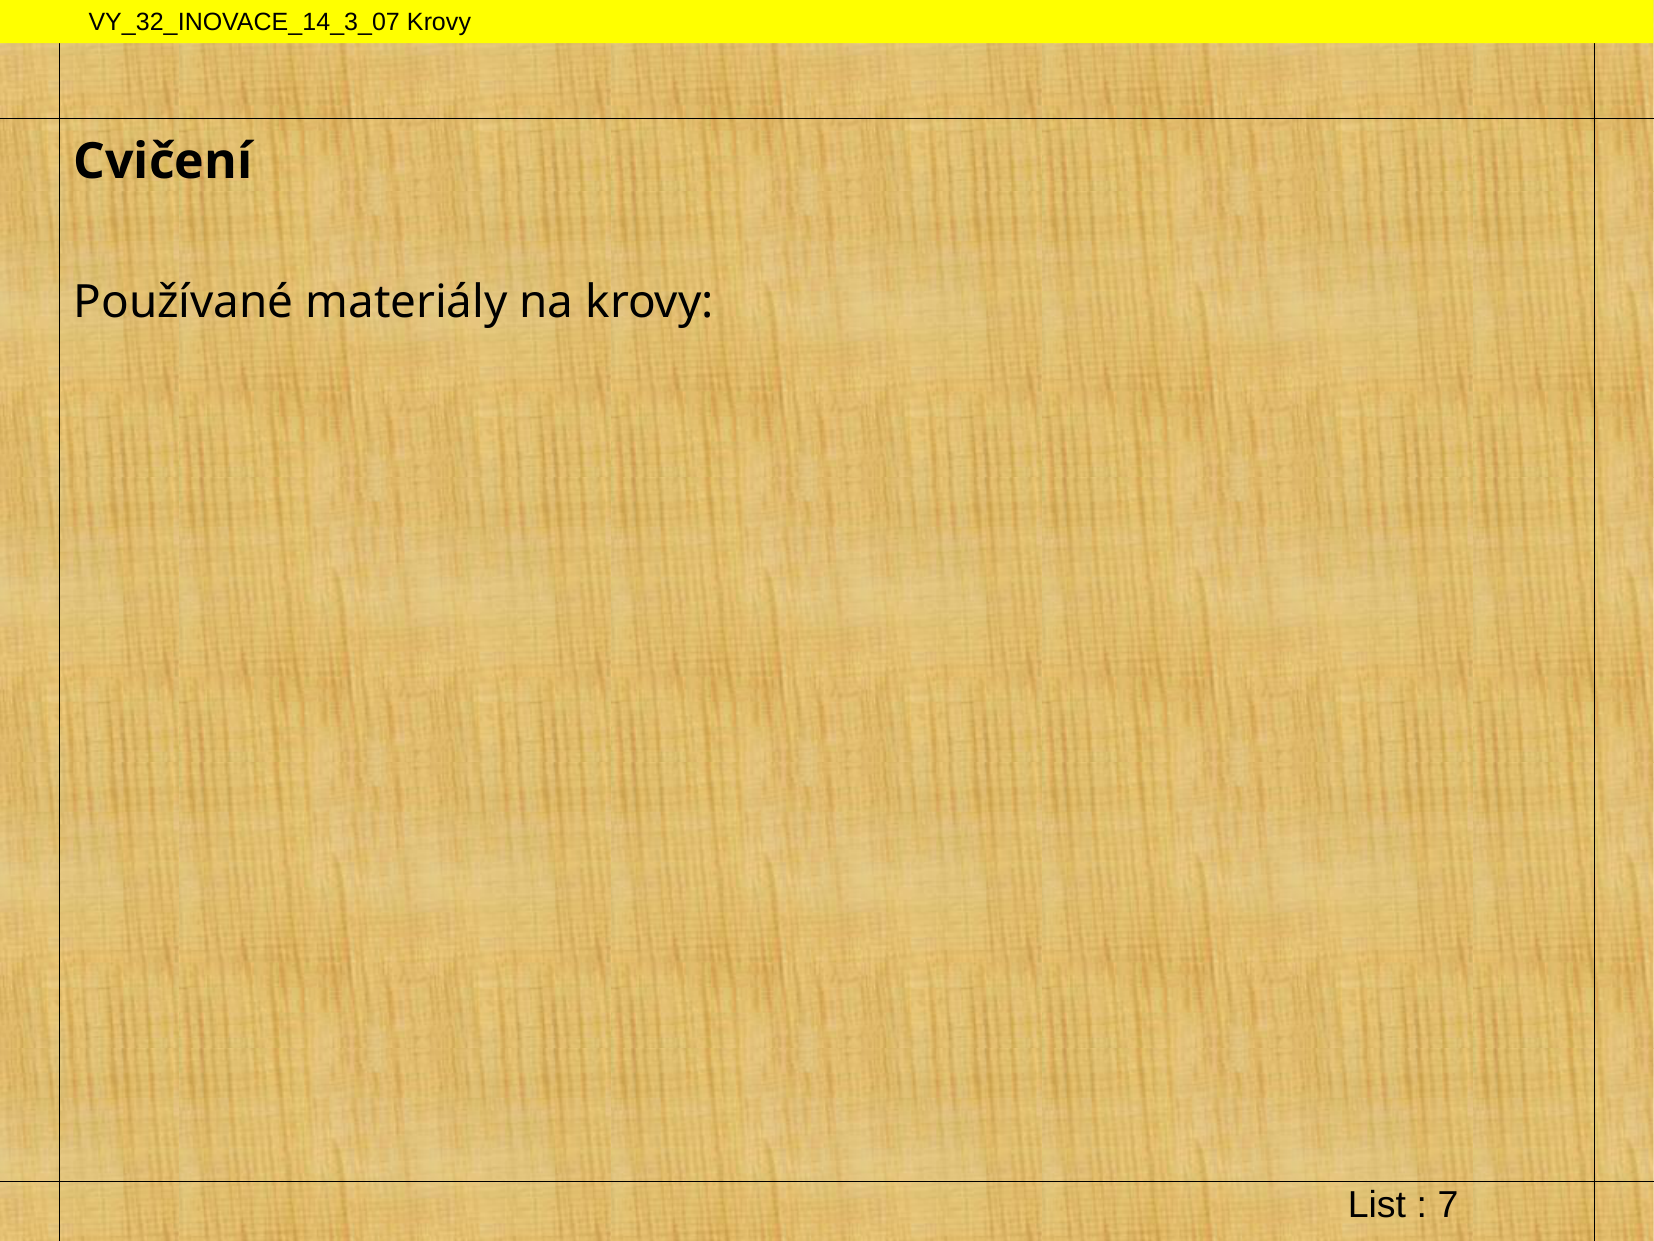

VY_32_INOVACE_14_3_07 Krovy
Cvičení
Používané materiály na krovy:
List :